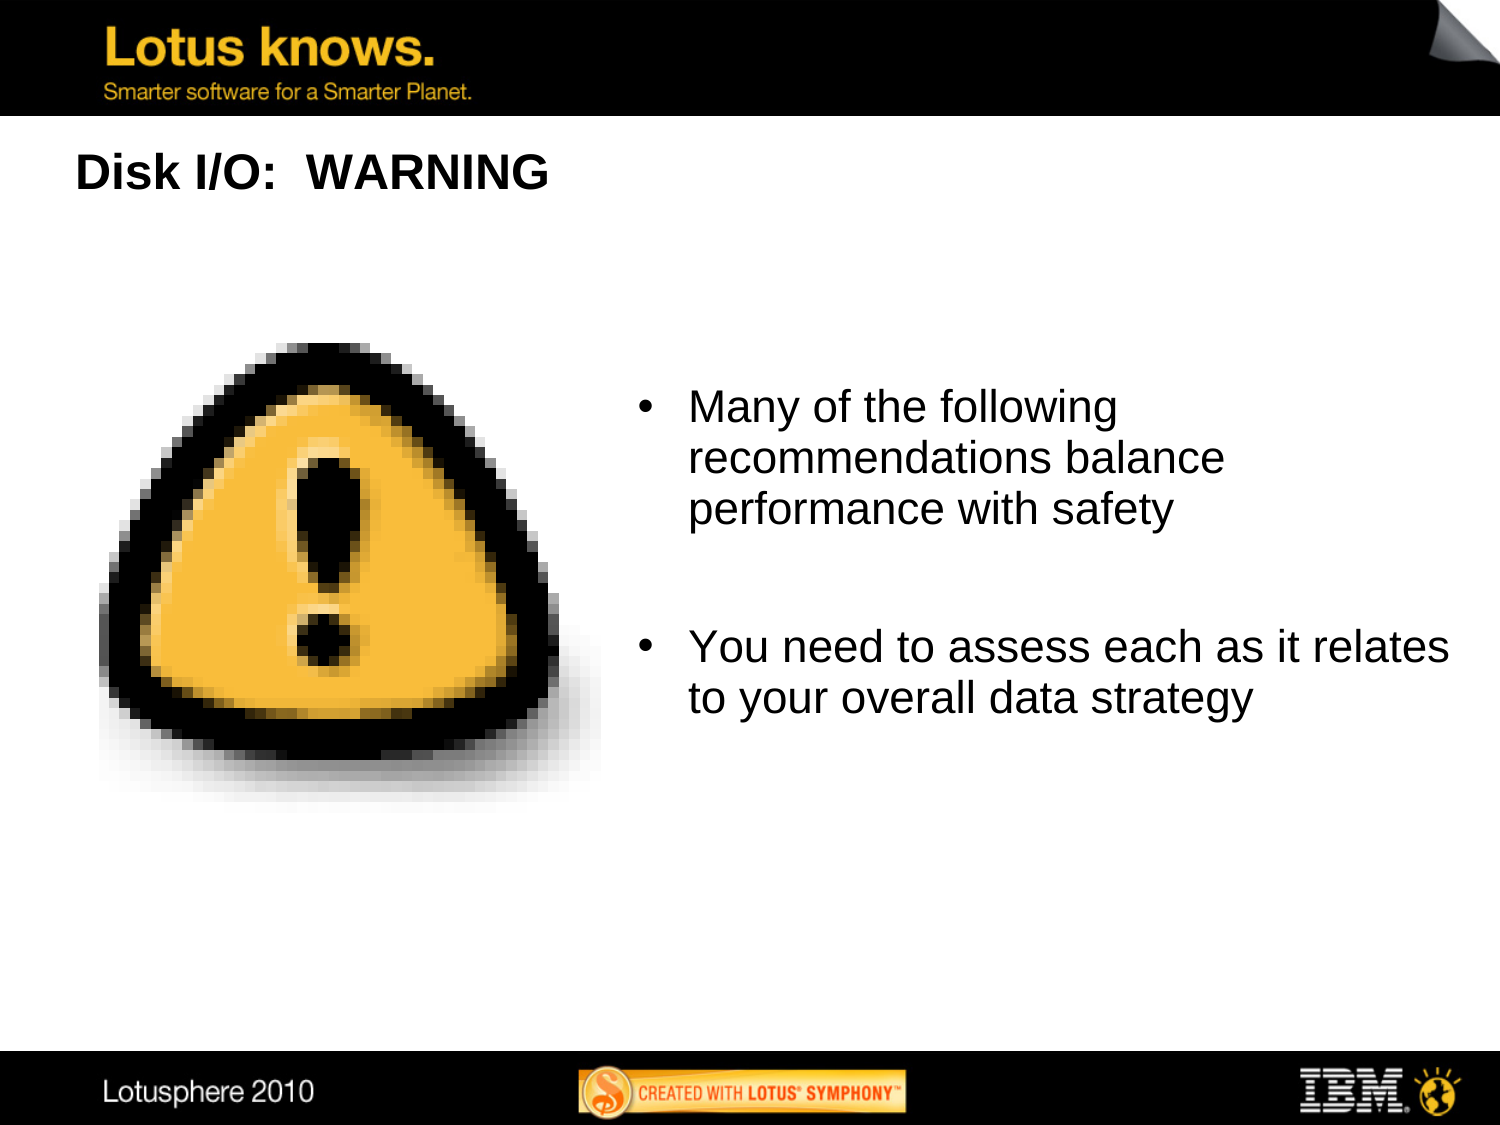

# Disk I/O: WARNING
Many of the following recommendations balance performance with safety
You need to assess each as it relates to your overall data strategy